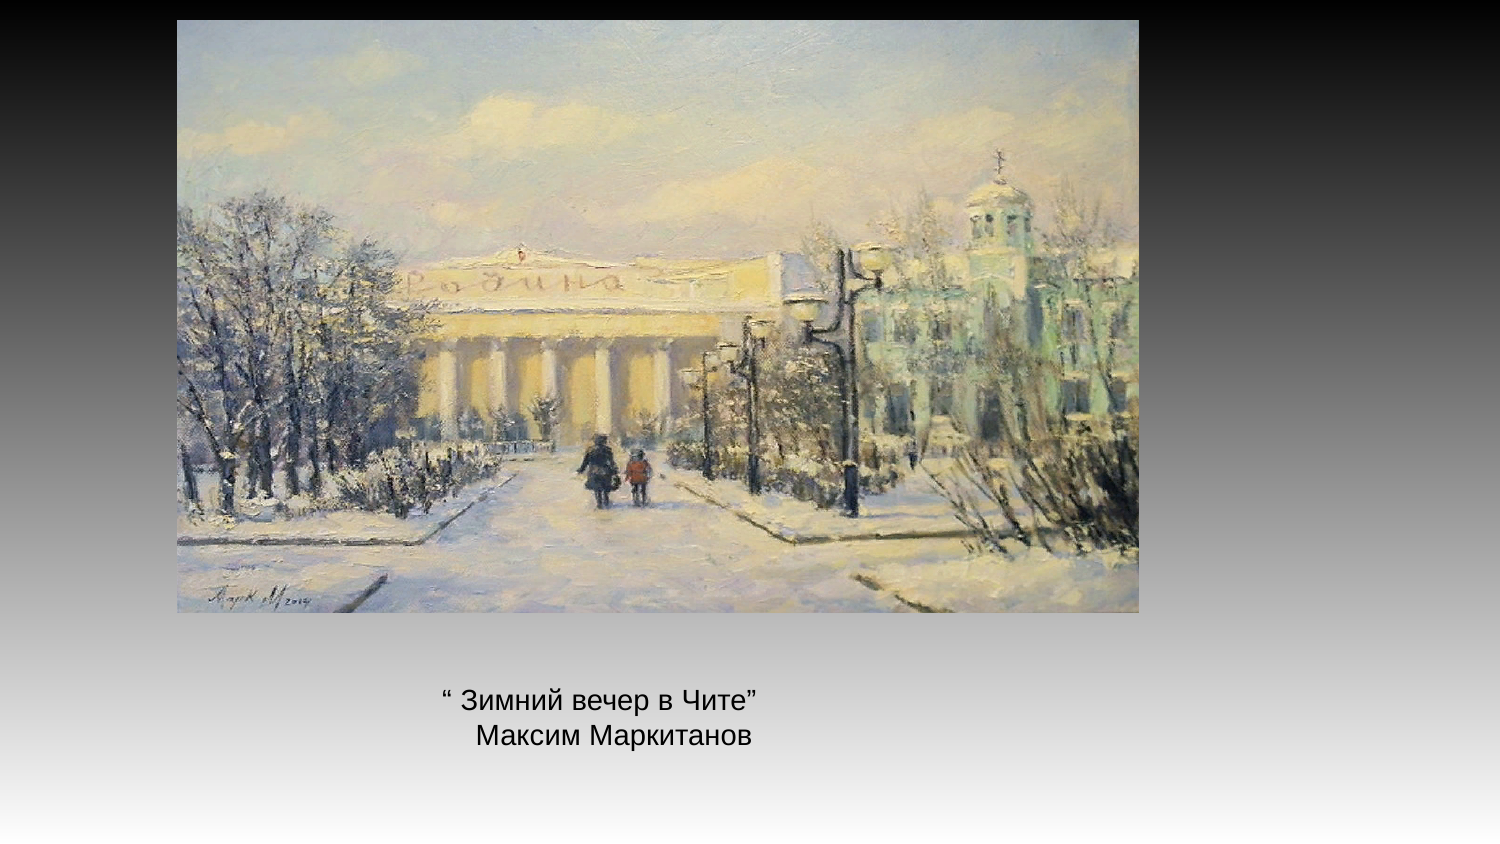

“ Зимний вечер в Чите”
 Максим Маркитанов